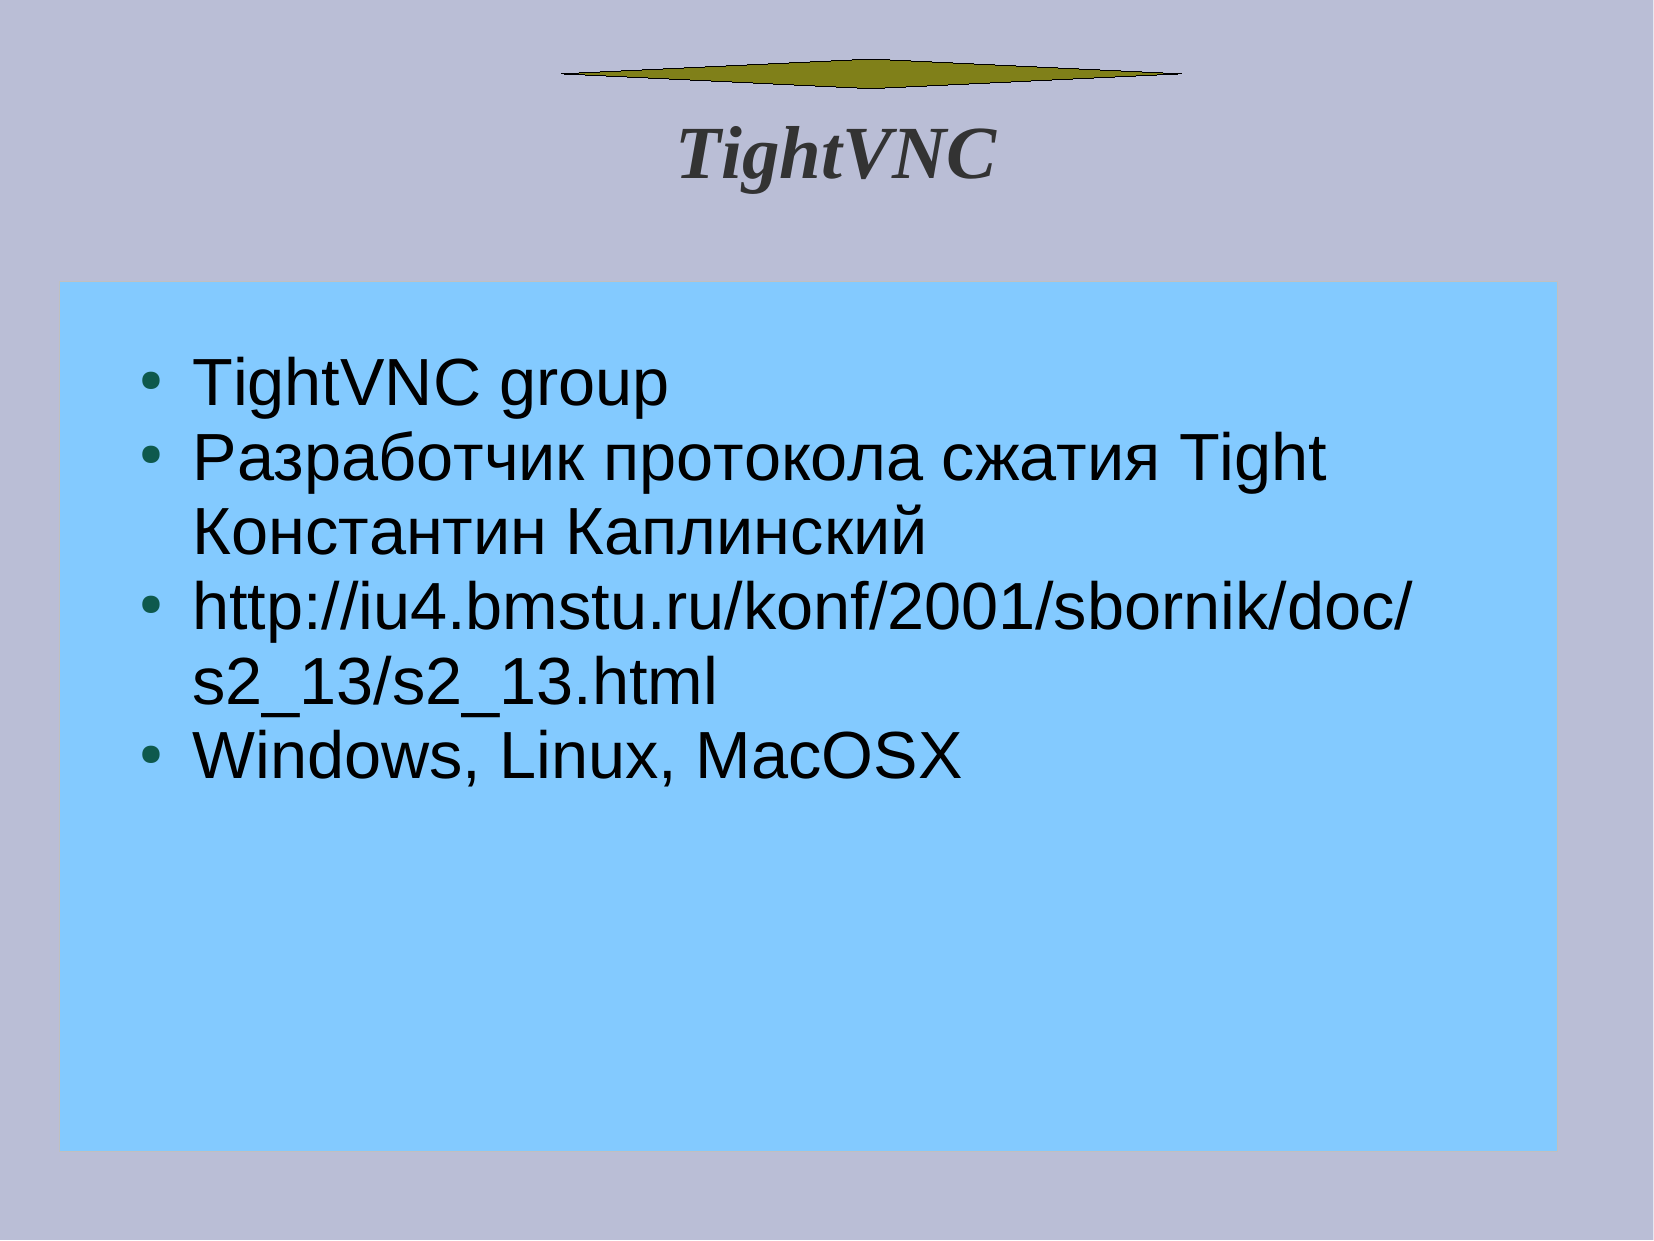

# TightVNC
TightVNC group
Разработчик протокола сжатия Tight
Константин Каплинский
http://iu4.bmstu.ru/konf/2001/sbornik/doc/s2_13/s2_13.html
Windows, Linux, MacOSX